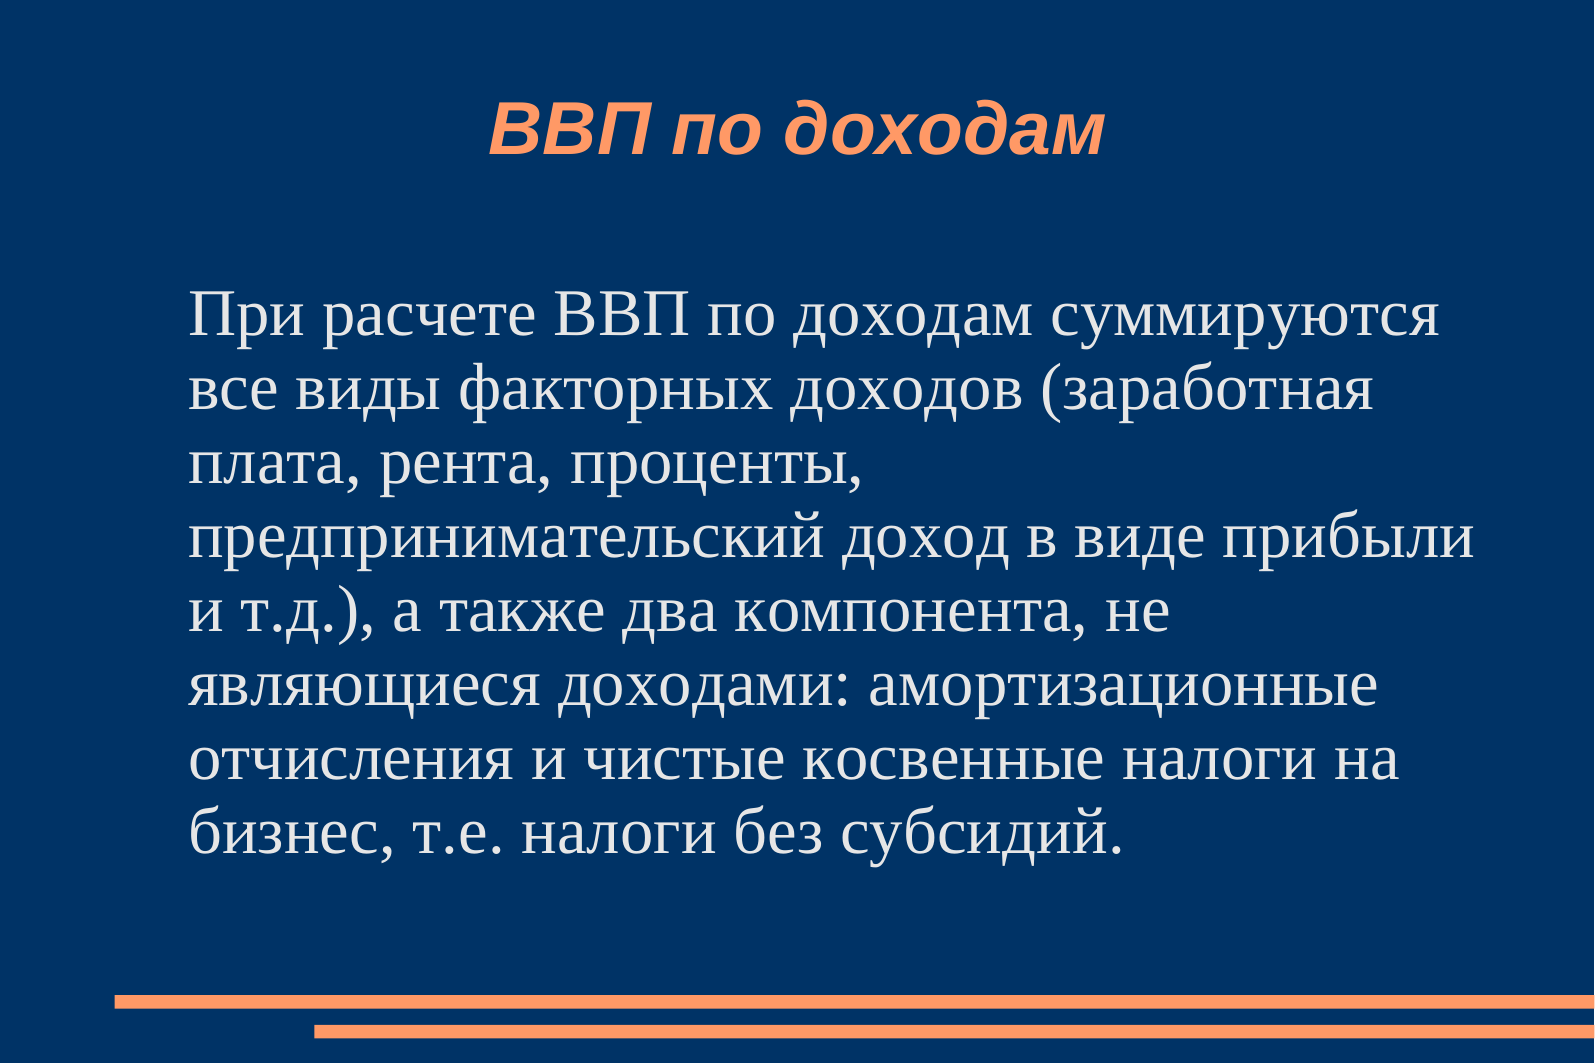

# ВВП по доходам
При расчете ВВП по доходам суммируются все виды факторных доходов (заработная плата, рента, проценты, предпринимательский доход в виде прибыли и т.д.), а также два компонента, не являющиеся доходами: амортизационные отчисления и чистые косвенные налоги на бизнес, т.е. налоги без субсидий.